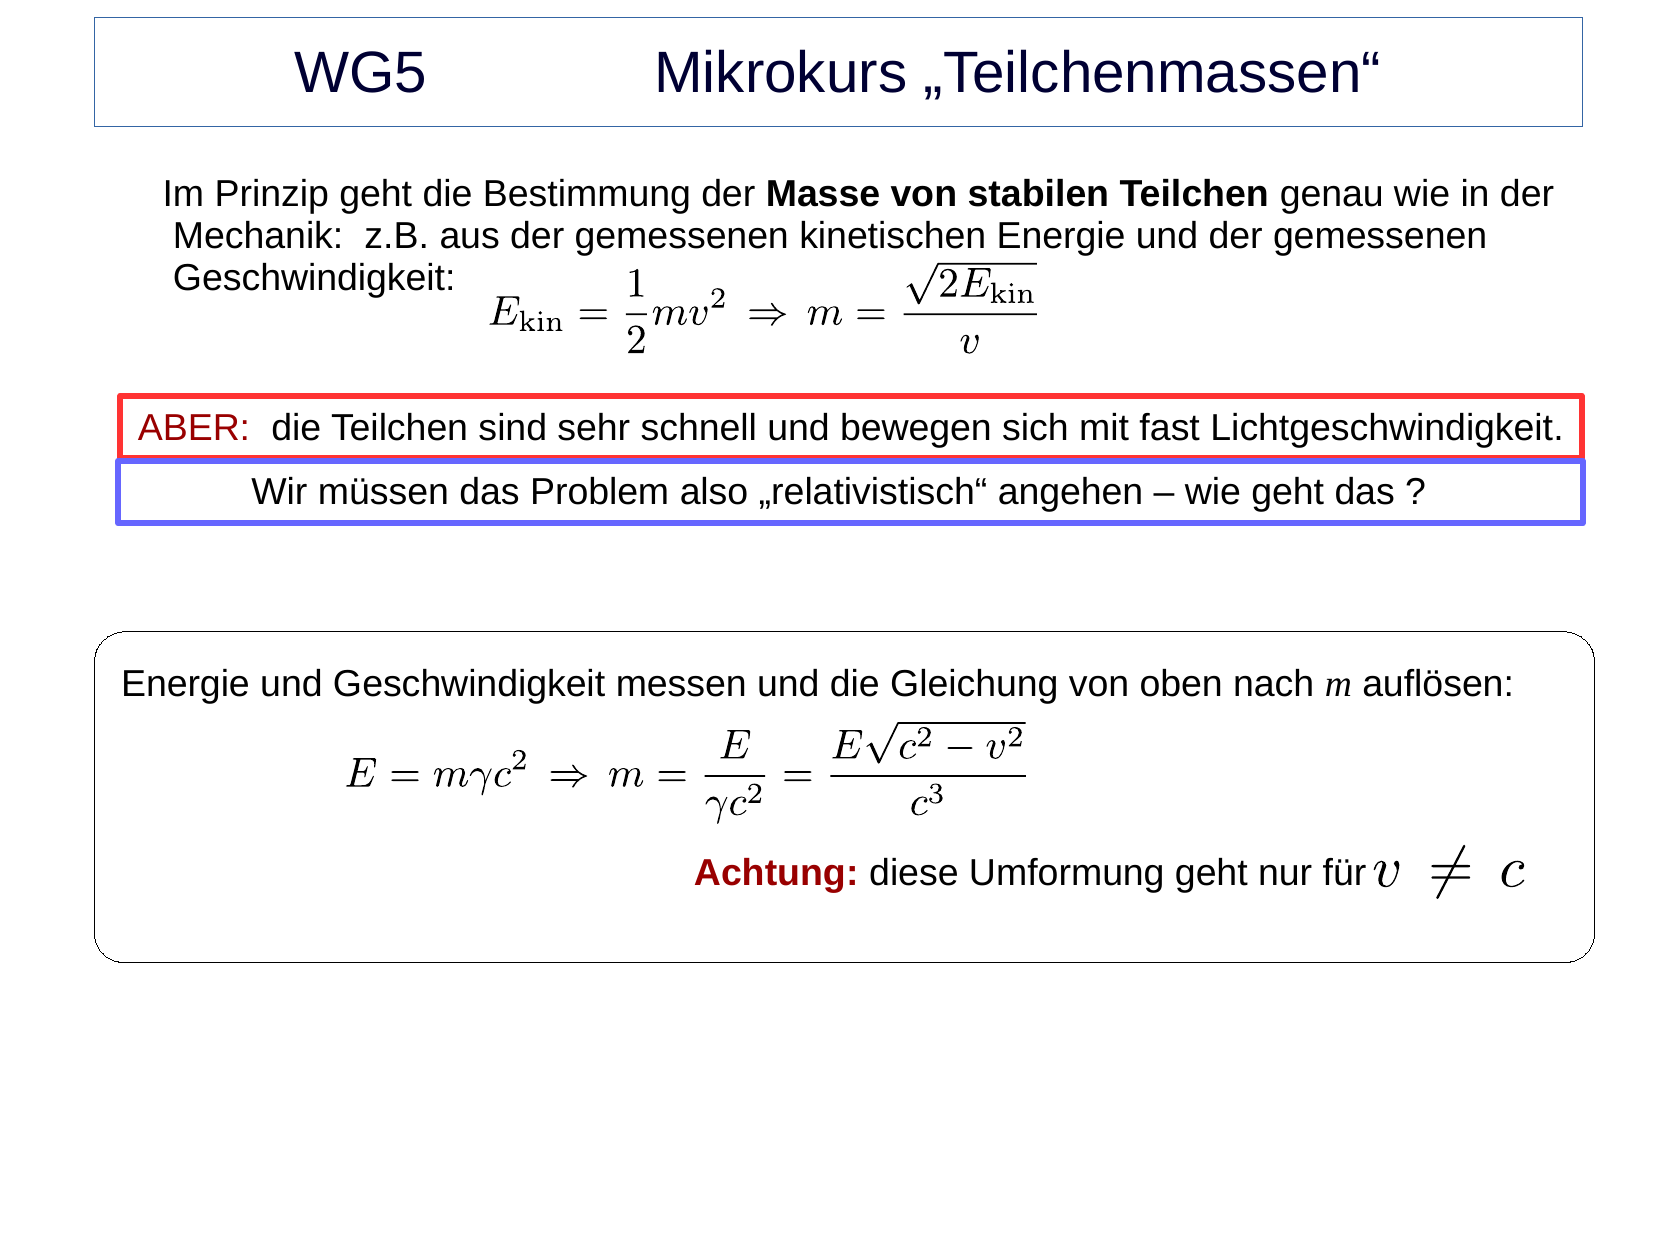

# WG5 Mikrokurs „Teilchenmassen“
Im Prinzip geht die Bestimmung der Masse von stabilen Teilchen genau wie in der
 Mechanik: z.B. aus der gemessenen kinetischen Energie und der gemessenen
 Geschwindigkeit:
ABER: die Teilchen sind sehr schnell und bewegen sich mit fast Lichtgeschwindigkeit.
 Wir müssen das Problem also „relativistisch“ angehen – wie geht das ?
Energie und Geschwindigkeit messen und die Gleichung von oben nach m auflösen:
Achtung: diese Umformung geht nur für